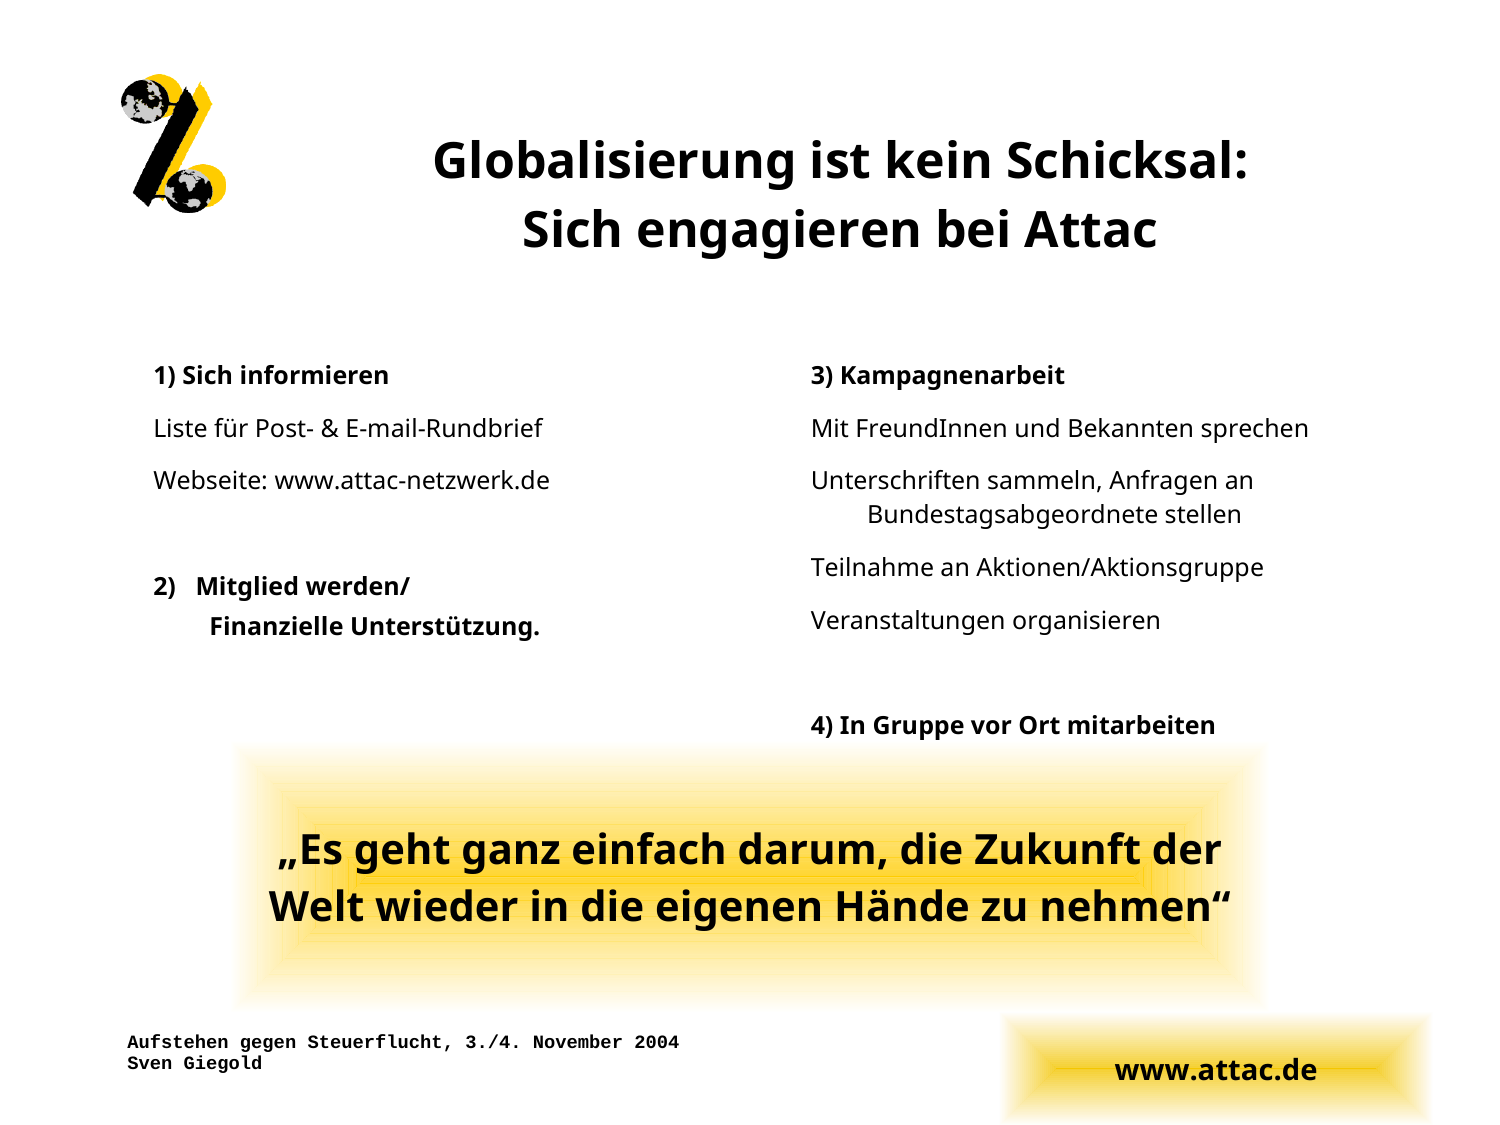

# Globalisierung ist kein Schicksal: Sich engagieren bei Attac
3) Kampagnenarbeit
Mit FreundInnen und Bekannten sprechen
Unterschriften sammeln, Anfragen an Bundestagsabgeordnete stellen
Teilnahme an Aktionen/Aktionsgruppe
Veranstaltungen organisieren
4) In Gruppe vor Ort mitarbeiten
1) Sich informieren
Liste für Post- & E-mail-Rundbrief
Webseite: www.attac-netzwerk.de
2) Mitglied werden/
	Finanzielle Unterstützung.
„Es geht ganz einfach darum, die Zukunft der Welt wieder in die eigenen Hände zu nehmen“